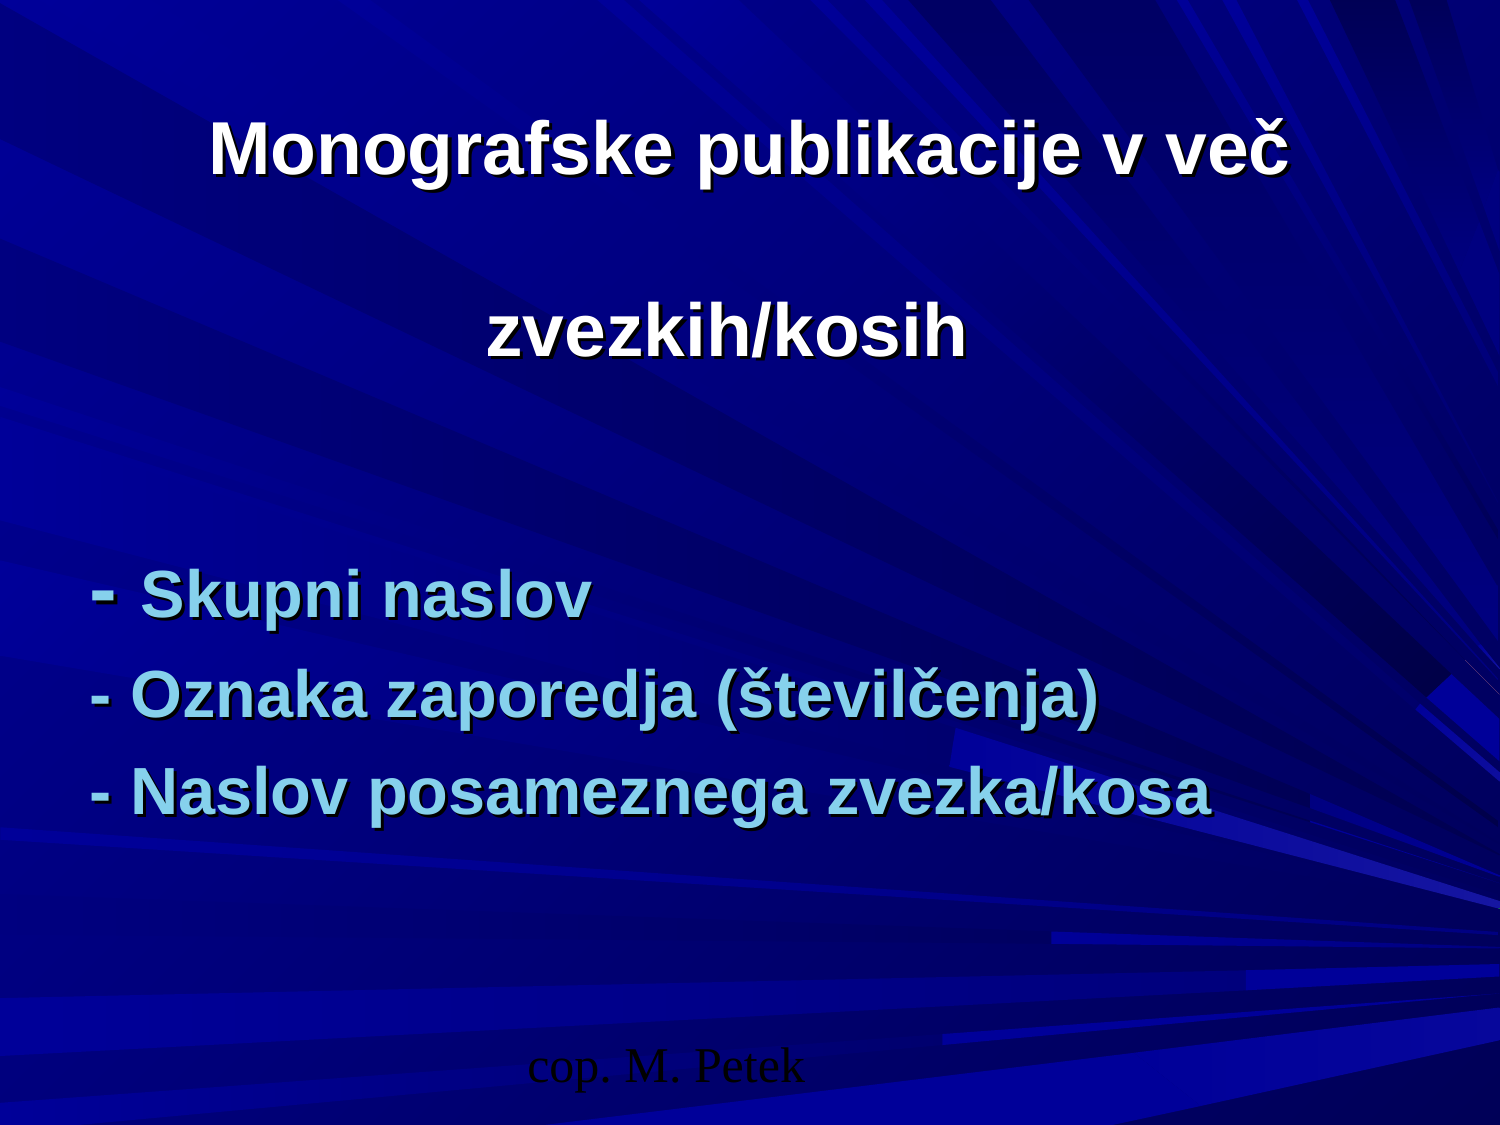

# Monografske publikacije v več zvezkih/kosih
- Skupni naslov
- Oznaka zaporedja (številčenja)
- Naslov posameznega zvezka/kosa
cop. M. Petek